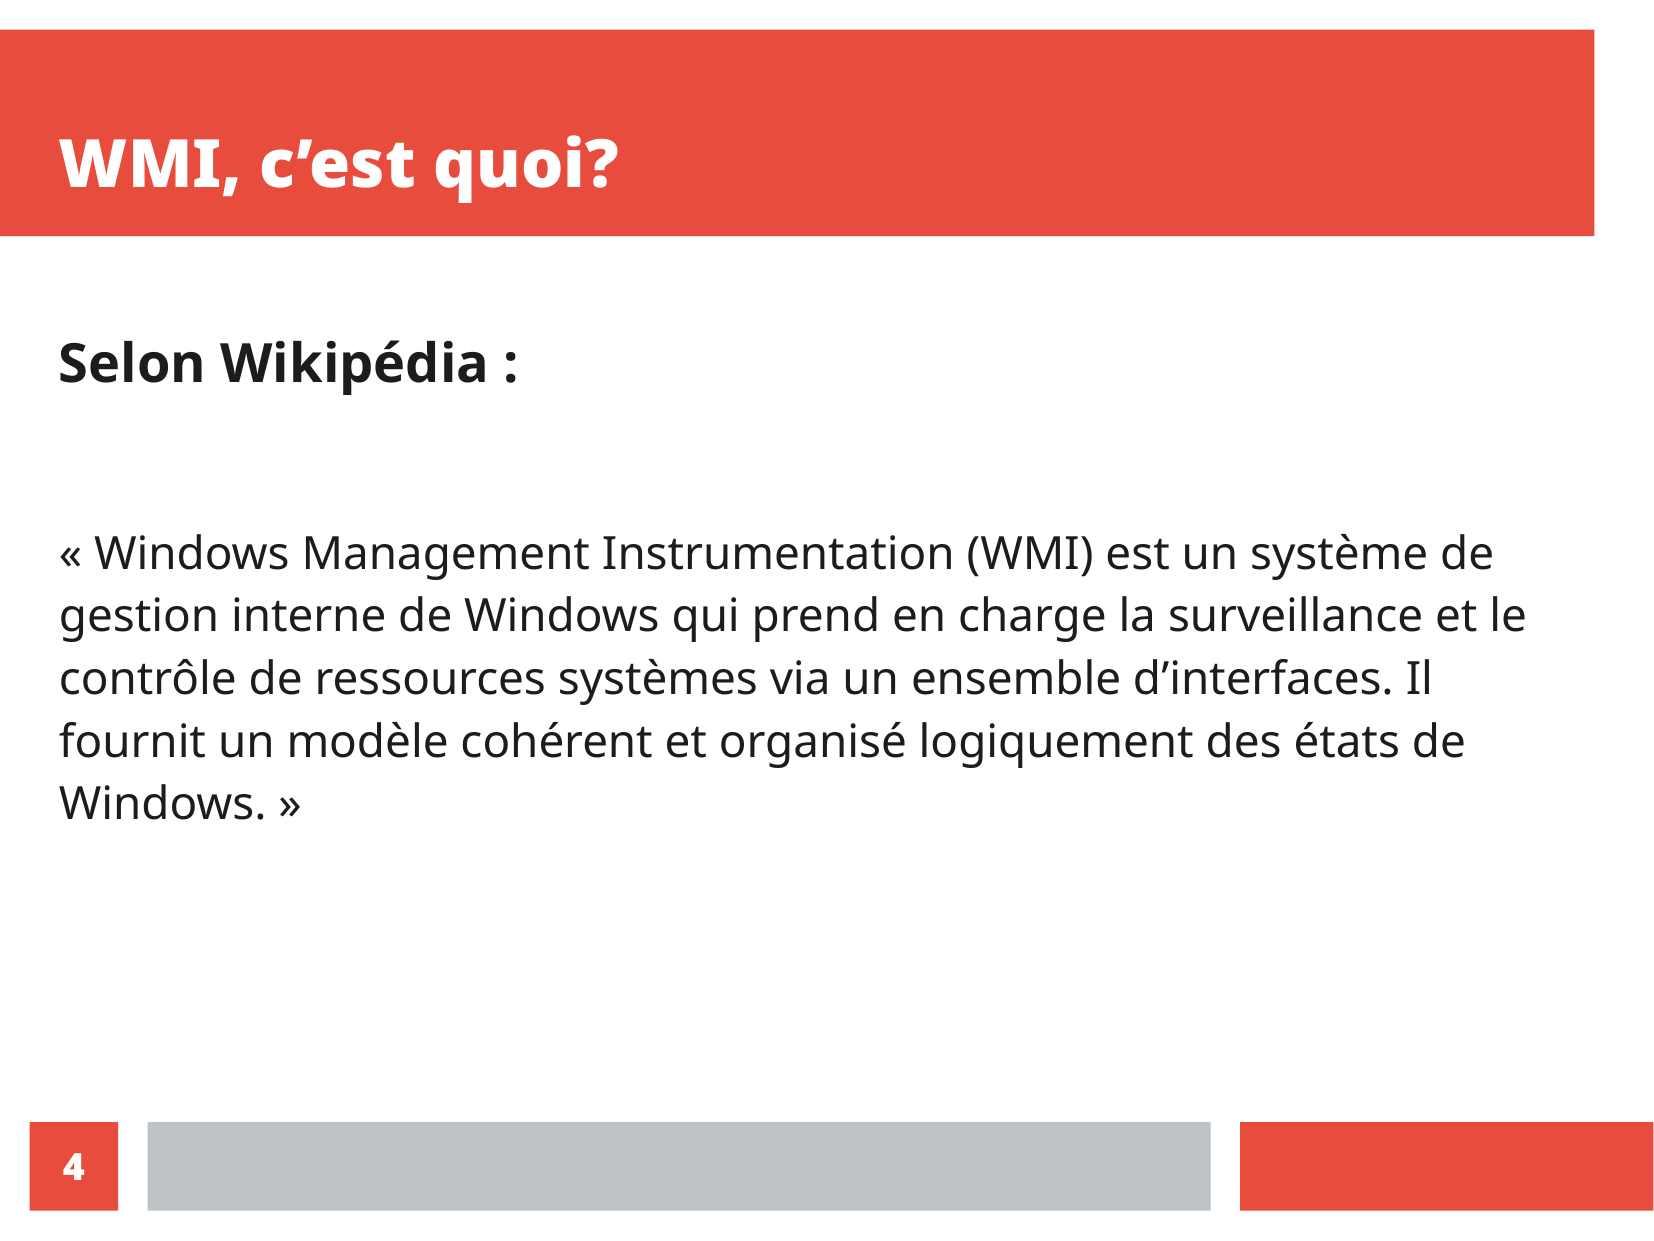

# WMI, c’est quoi?
Selon Wikipédia :
« Windows Management Instrumentation (WMI) est un système de gestion interne de Windows qui prend en charge la surveillance et le contrôle de ressources systèmes via un ensemble d’interfaces. Il fournit un modèle cohérent et organisé logiquement des états de Windows. »
4